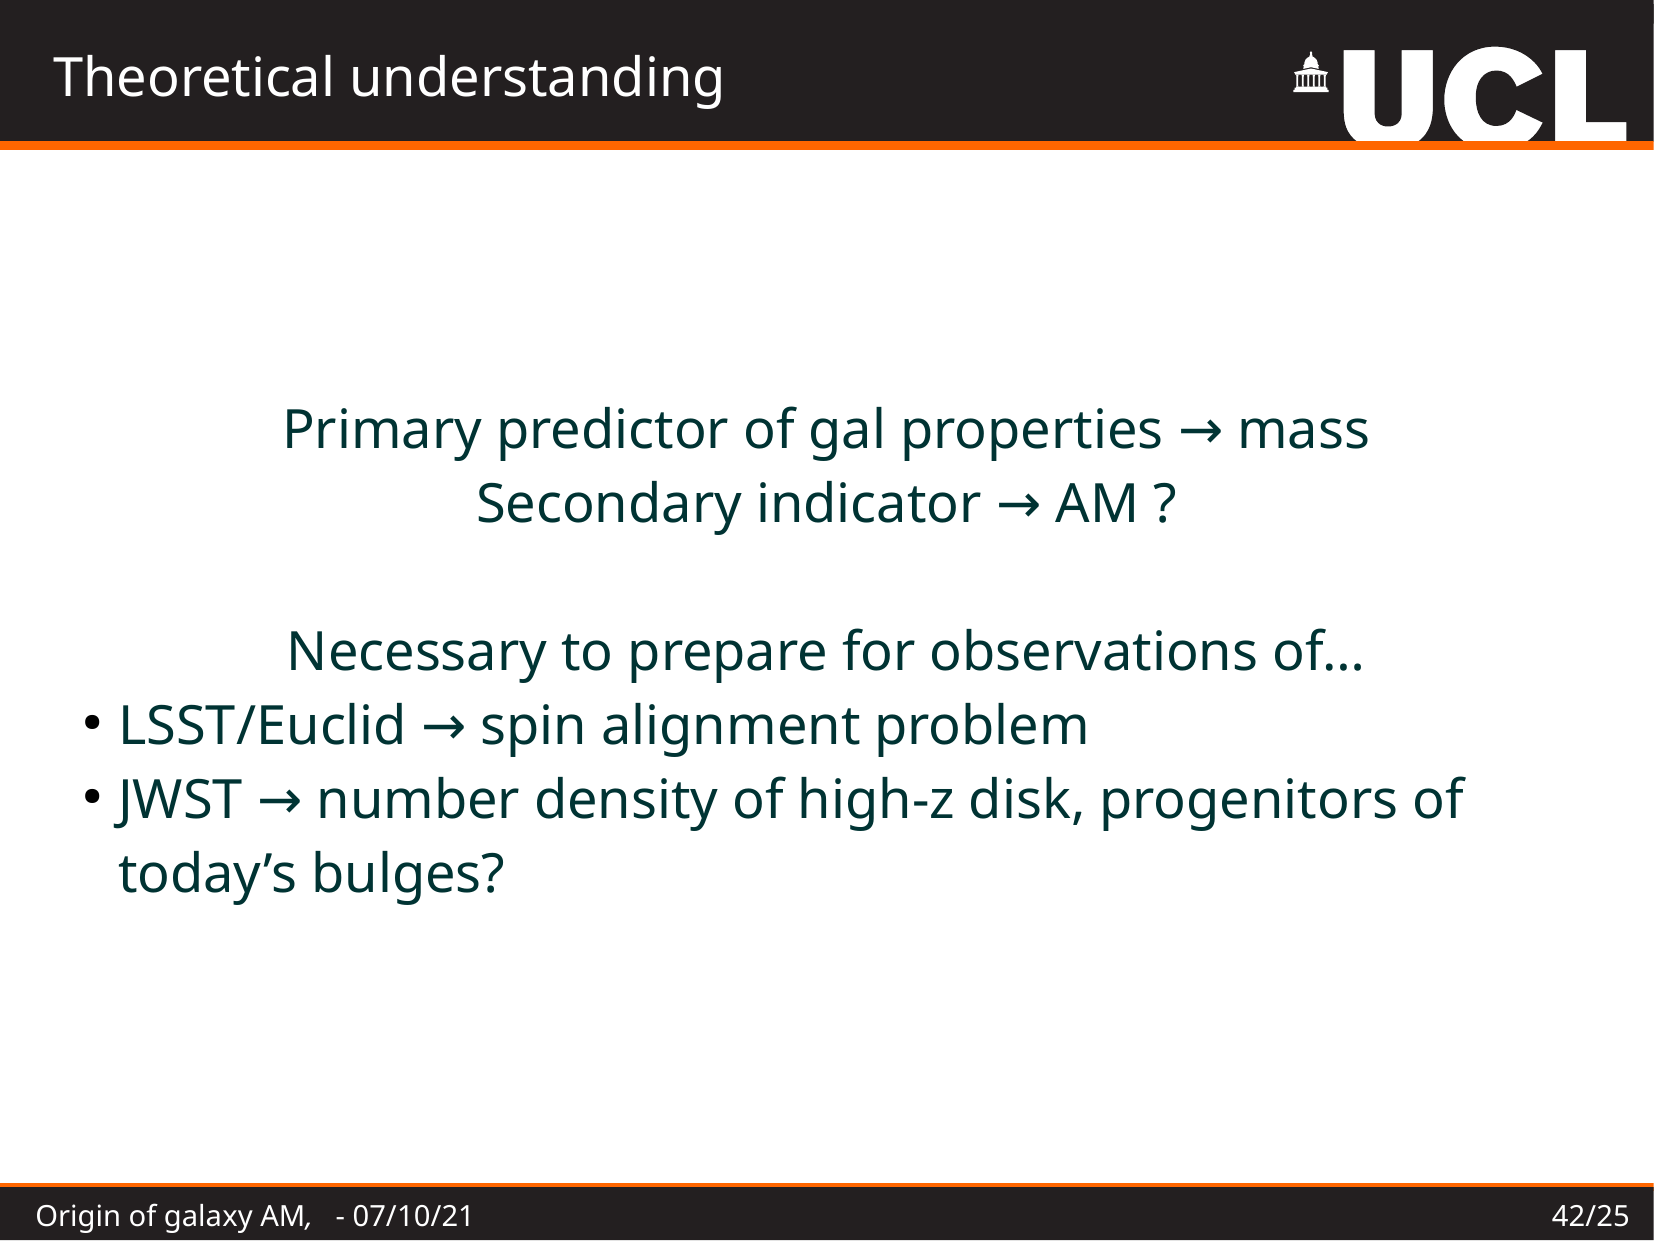

# Theoretical understanding
Primary predictor of gal properties → mass
Secondary indicator → AM ?
Necessary to prepare for observations of…
LSST/Euclid → spin alignment problem
JWST → number density of high-z disk, progenitors of today’s bulges?
03 September 2021
42